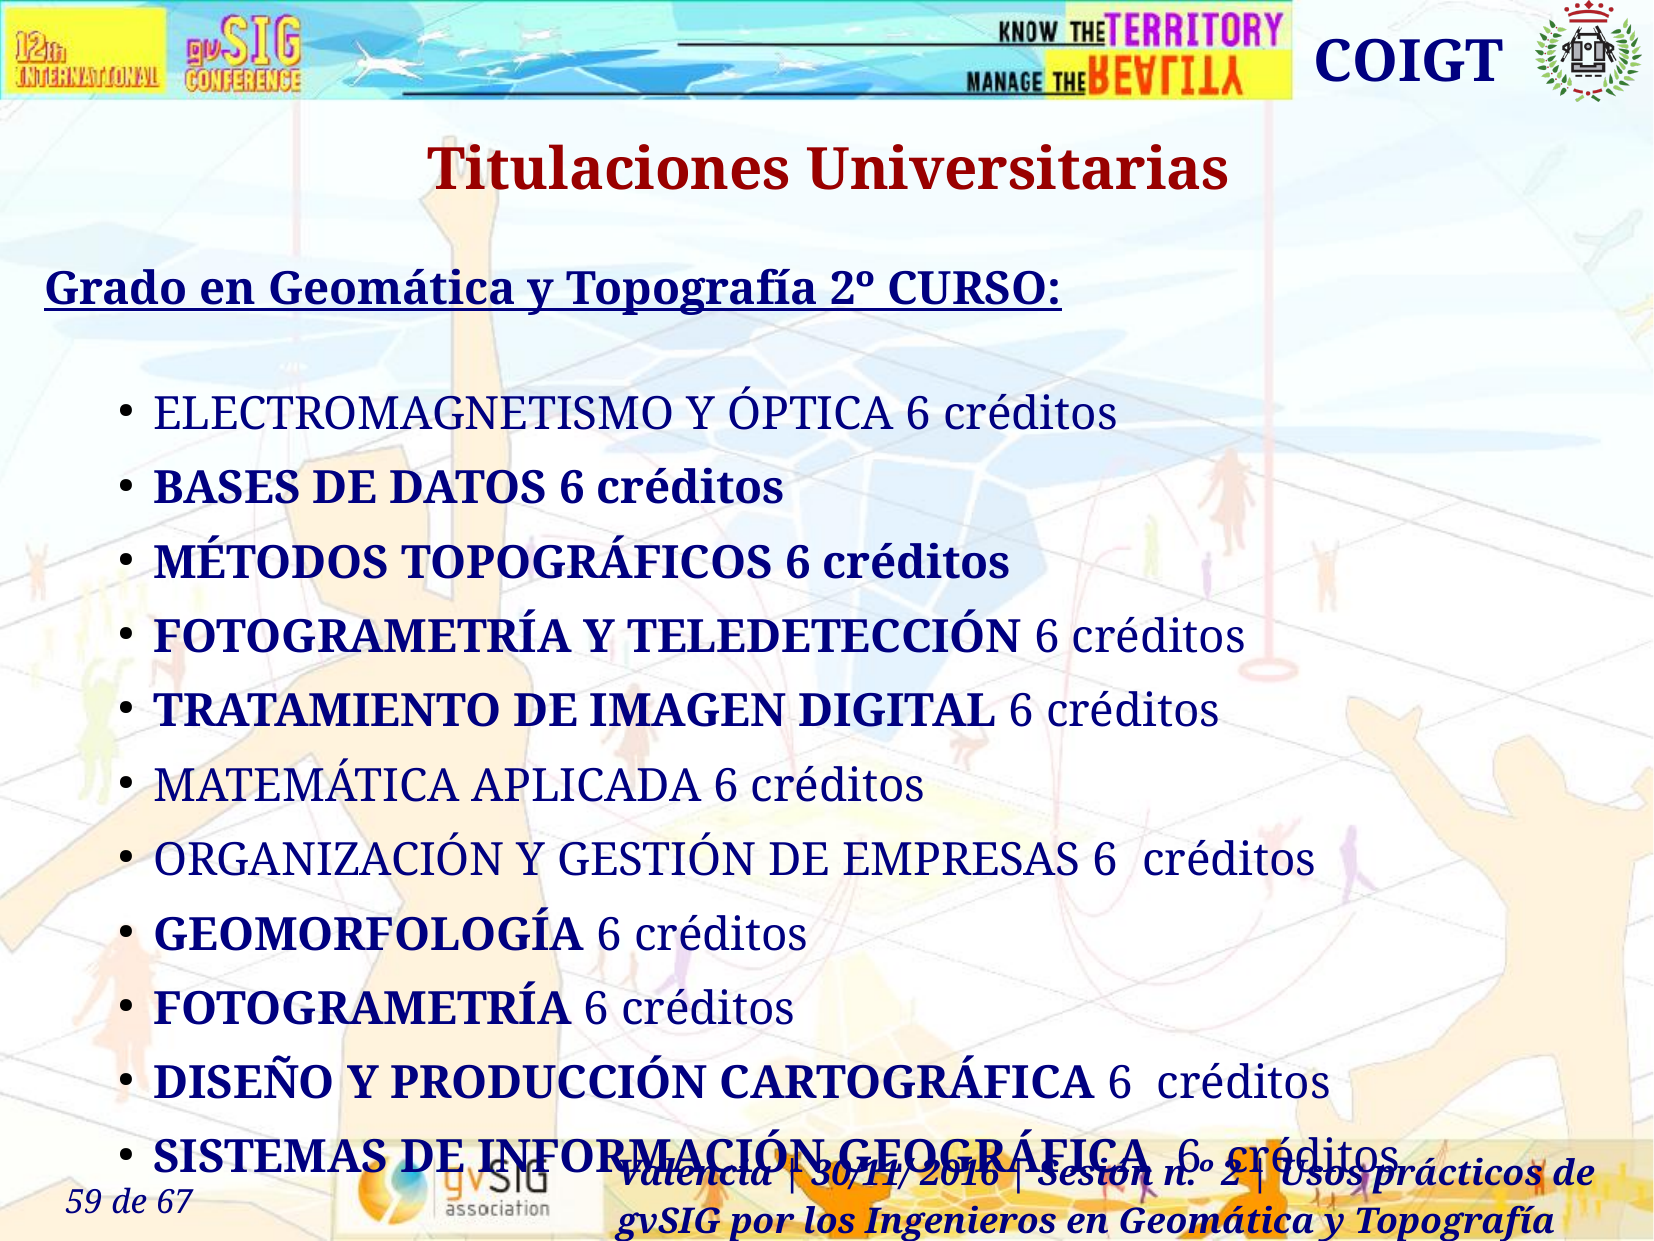

COIGT
Valencia | 30/11/ 2016 | Sesión n.º 2 | Usos prácticos de gvSIG por los Ingenieros en Geomática y Topografía
 de 67
Titulaciones Universitarias
Grado en Geomática y Topografía 2º CURSO:
ELECTROMAGNETISMO Y ÓPTICA 6 créditos
BASES DE DATOS 6 créditos
MÉTODOS TOPOGRÁFICOS 6 créditos
FOTOGRAMETRÍA Y TELEDETECCIÓN 6 créditos
TRATAMIENTO DE IMAGEN DIGITAL 6 créditos
MATEMÁTICA APLICADA 6 créditos
ORGANIZACIÓN Y GESTIÓN DE EMPRESAS 6 créditos
GEOMORFOLOGÍA 6 créditos
FOTOGRAMETRÍA 6 créditos
DISEÑO Y PRODUCCIÓN CARTOGRÁFICA 6 créditos
SISTEMAS DE INFORMACIÓN GEOGRÁFICA 6 créditos